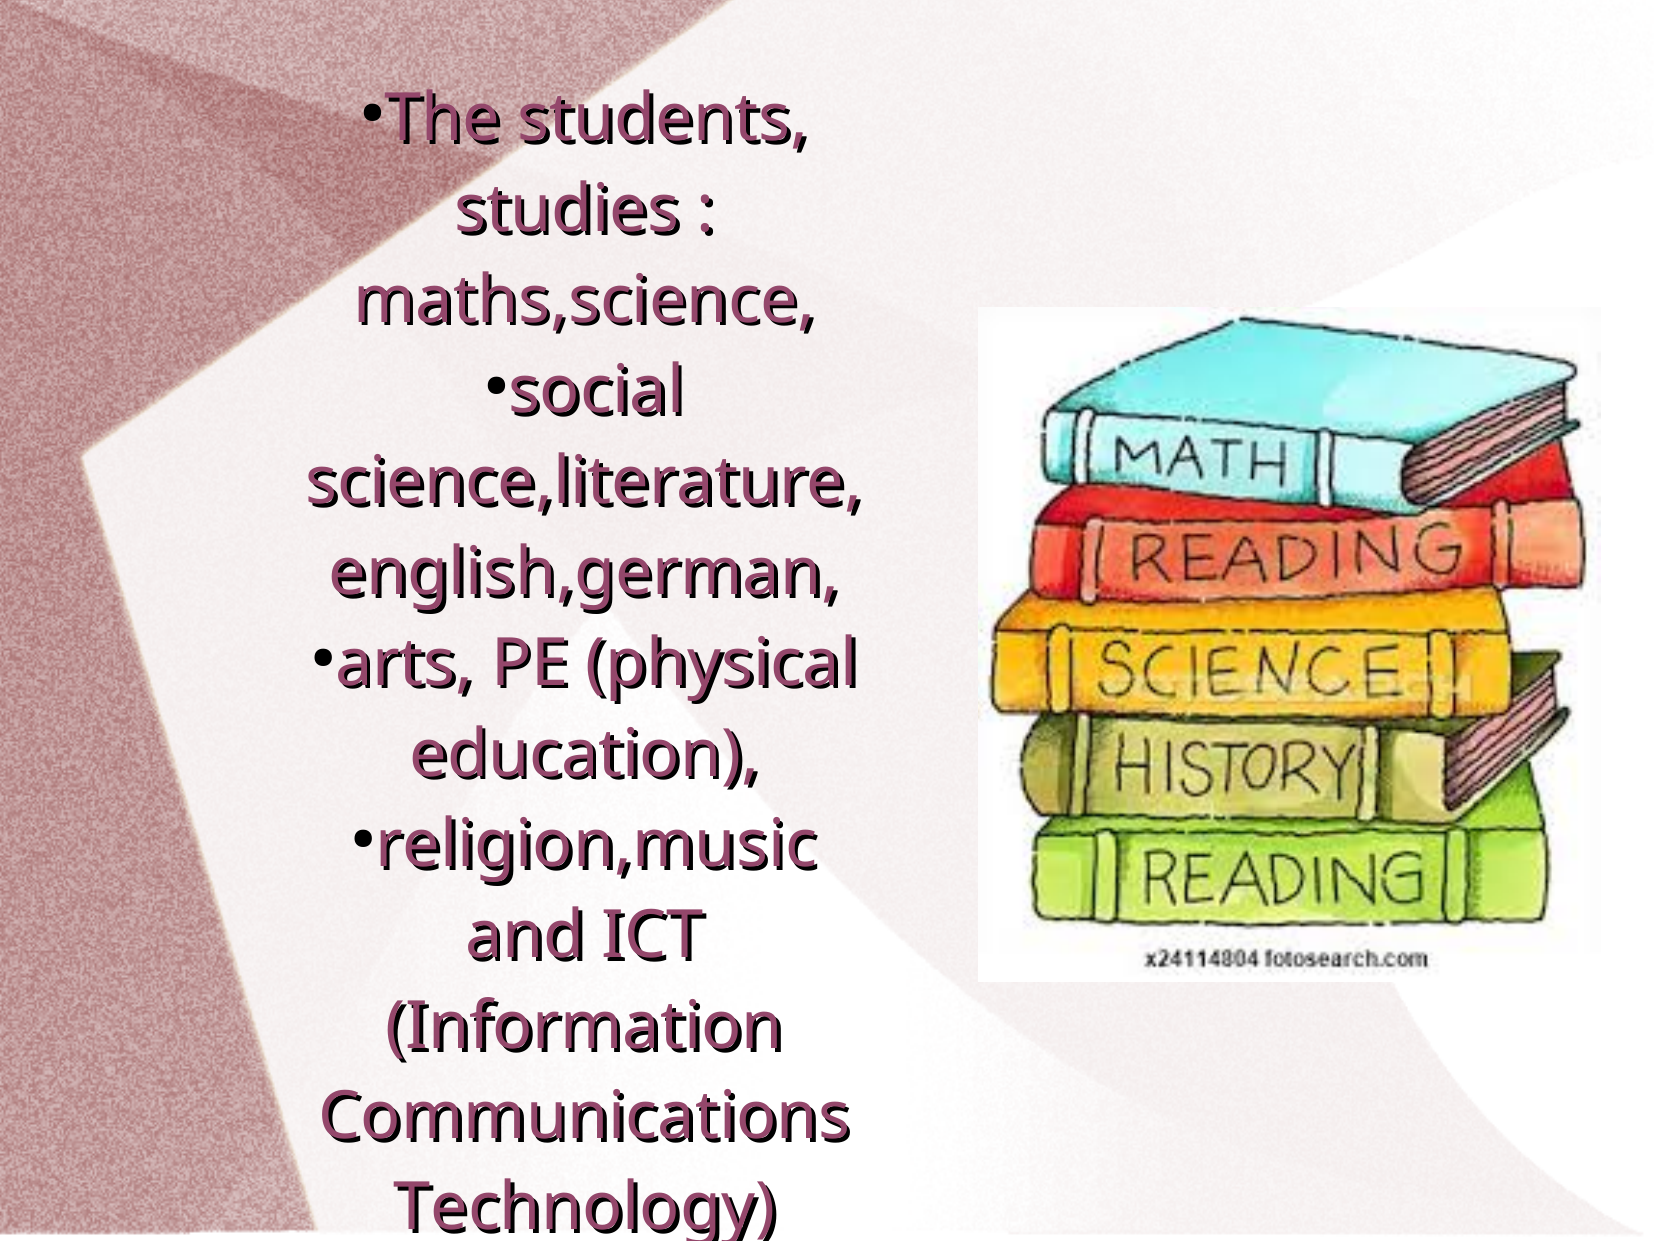

# The students, studies : maths,science,
social science,literature, english,german,
arts, PE (physical education),
religion,music and ICT (Information Communications Technology)